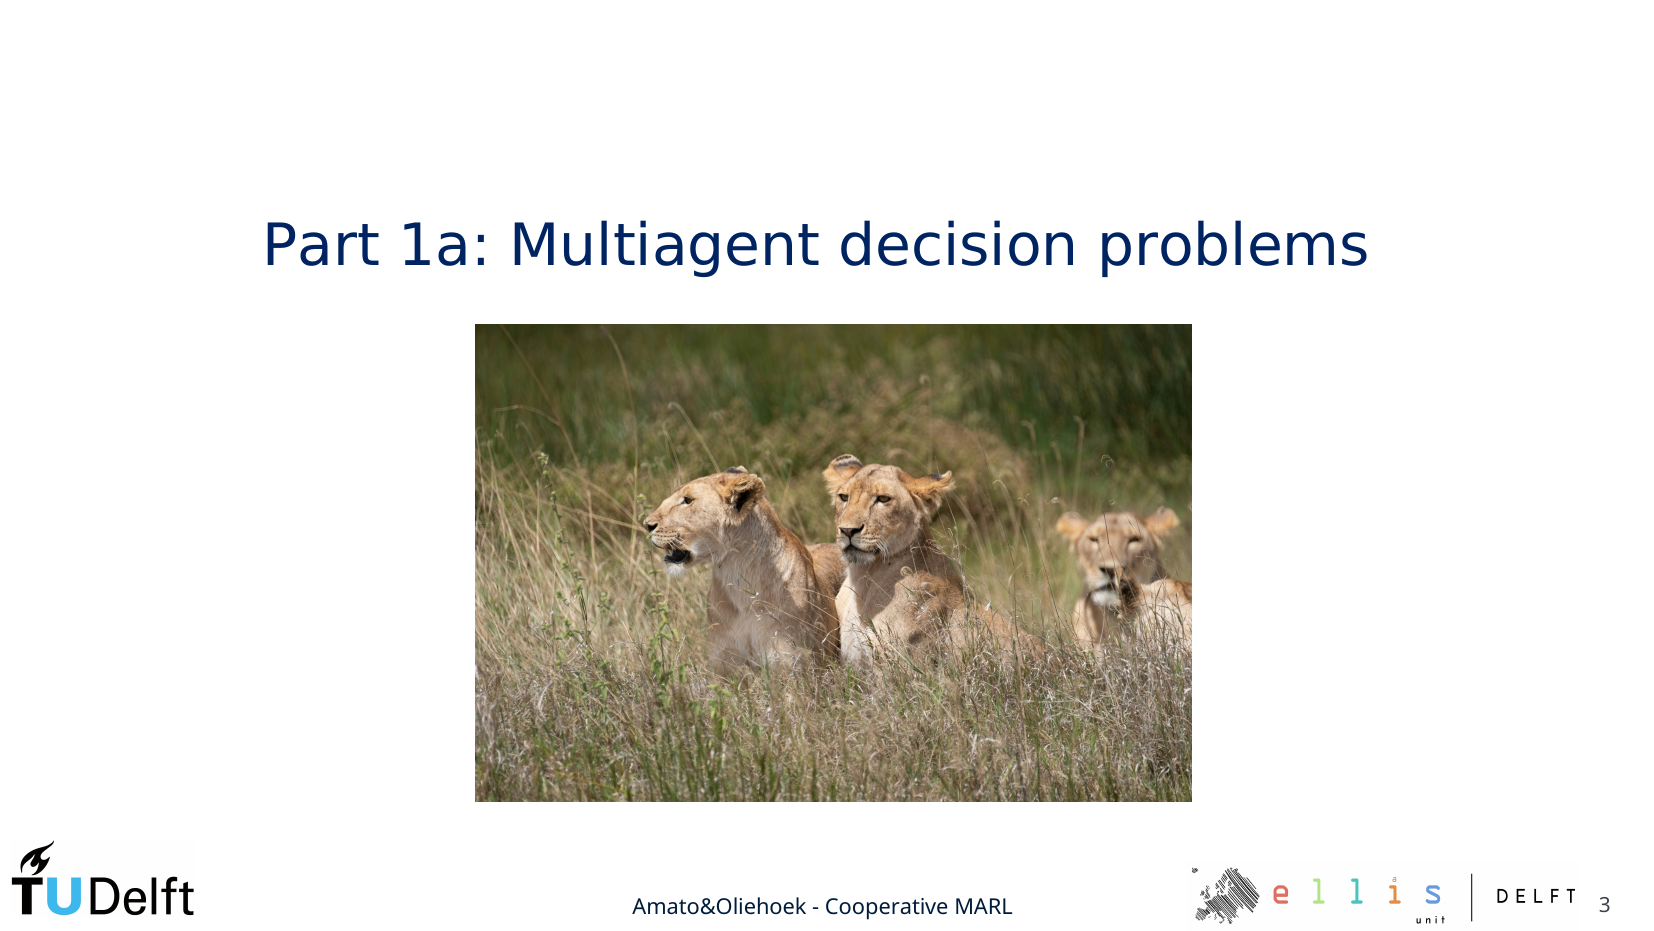

# Part 1a: Multiagent decision problems
Amato&Oliehoek - Cooperative MARL